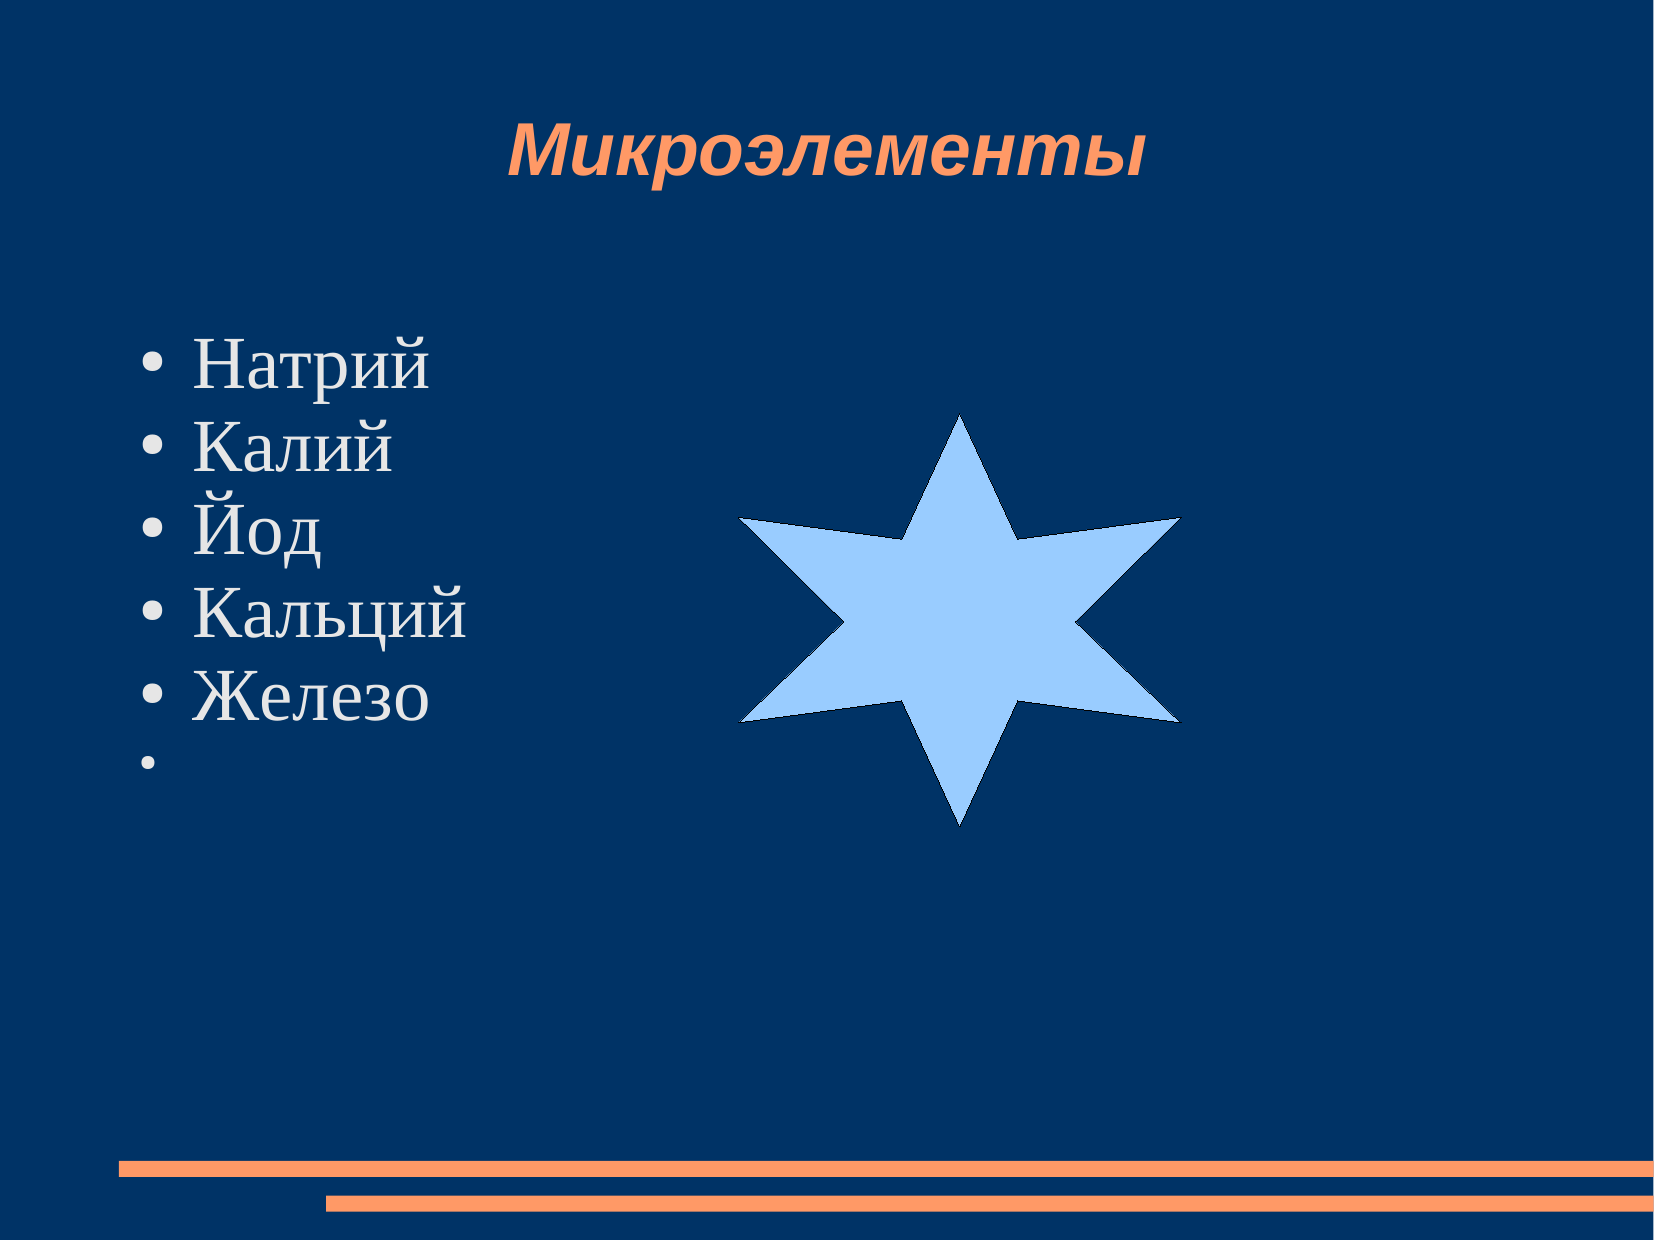

# Микроэлементы
Натрий
Калий
Йод
Кальций
Железо